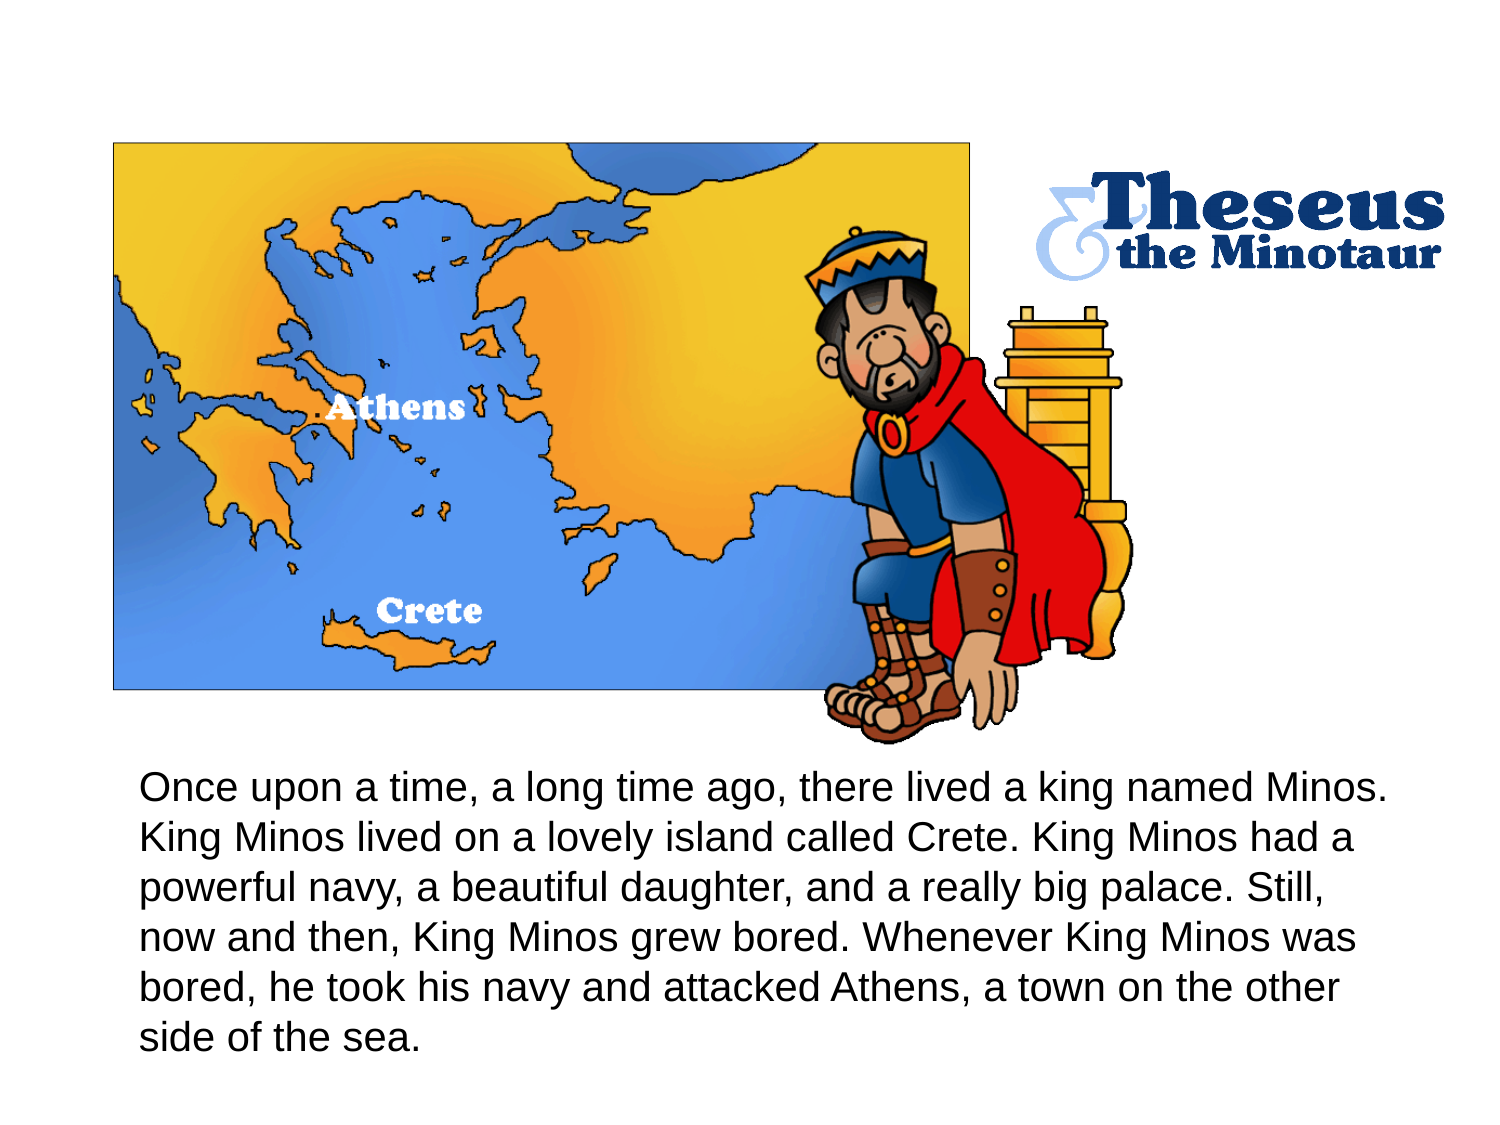

Once upon a time, a long time ago, there lived a king named Minos. King Minos lived on a lovely island called Crete. King Minos had a powerful navy, a beautiful daughter, and a really big palace. Still, now and then, King Minos grew bored. Whenever King Minos was bored, he took his navy and attacked Athens, a town on the other side of the sea.